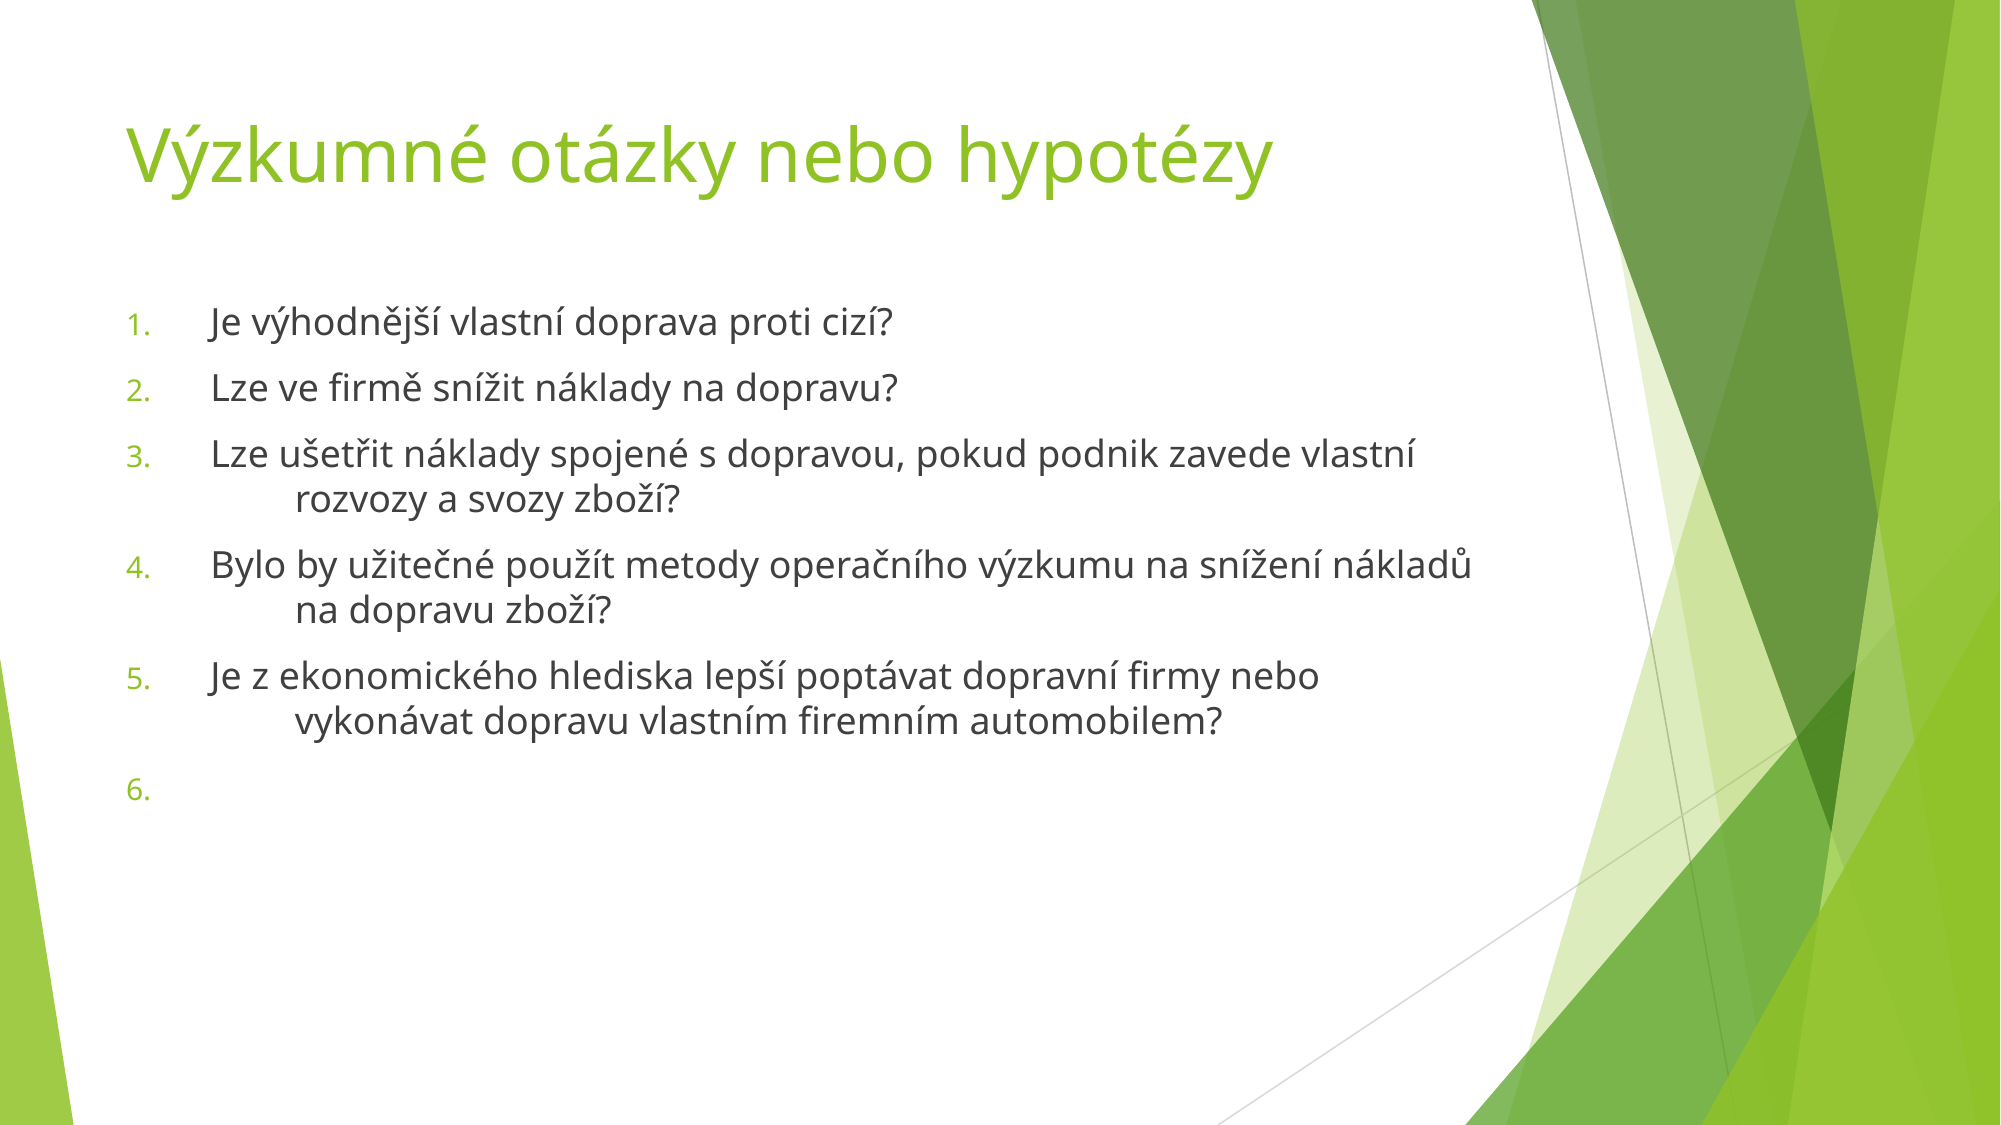

# Výzkumné otázky nebo hypotézy
Je výhodnější vlastní doprava proti cizí?
Lze ve firmě snížit náklady na dopravu?
Lze ušetřit náklady spojené s dopravou, pokud podnik zavede vlastní rozvozy a svozy zboží?
Bylo by užitečné použít metody operačního výzkumu na snížení nákladů na dopravu zboží?
Je z ekonomického hlediska lepší poptávat dopravní firmy nebo vykonávat dopravu vlastním firemním automobilem?